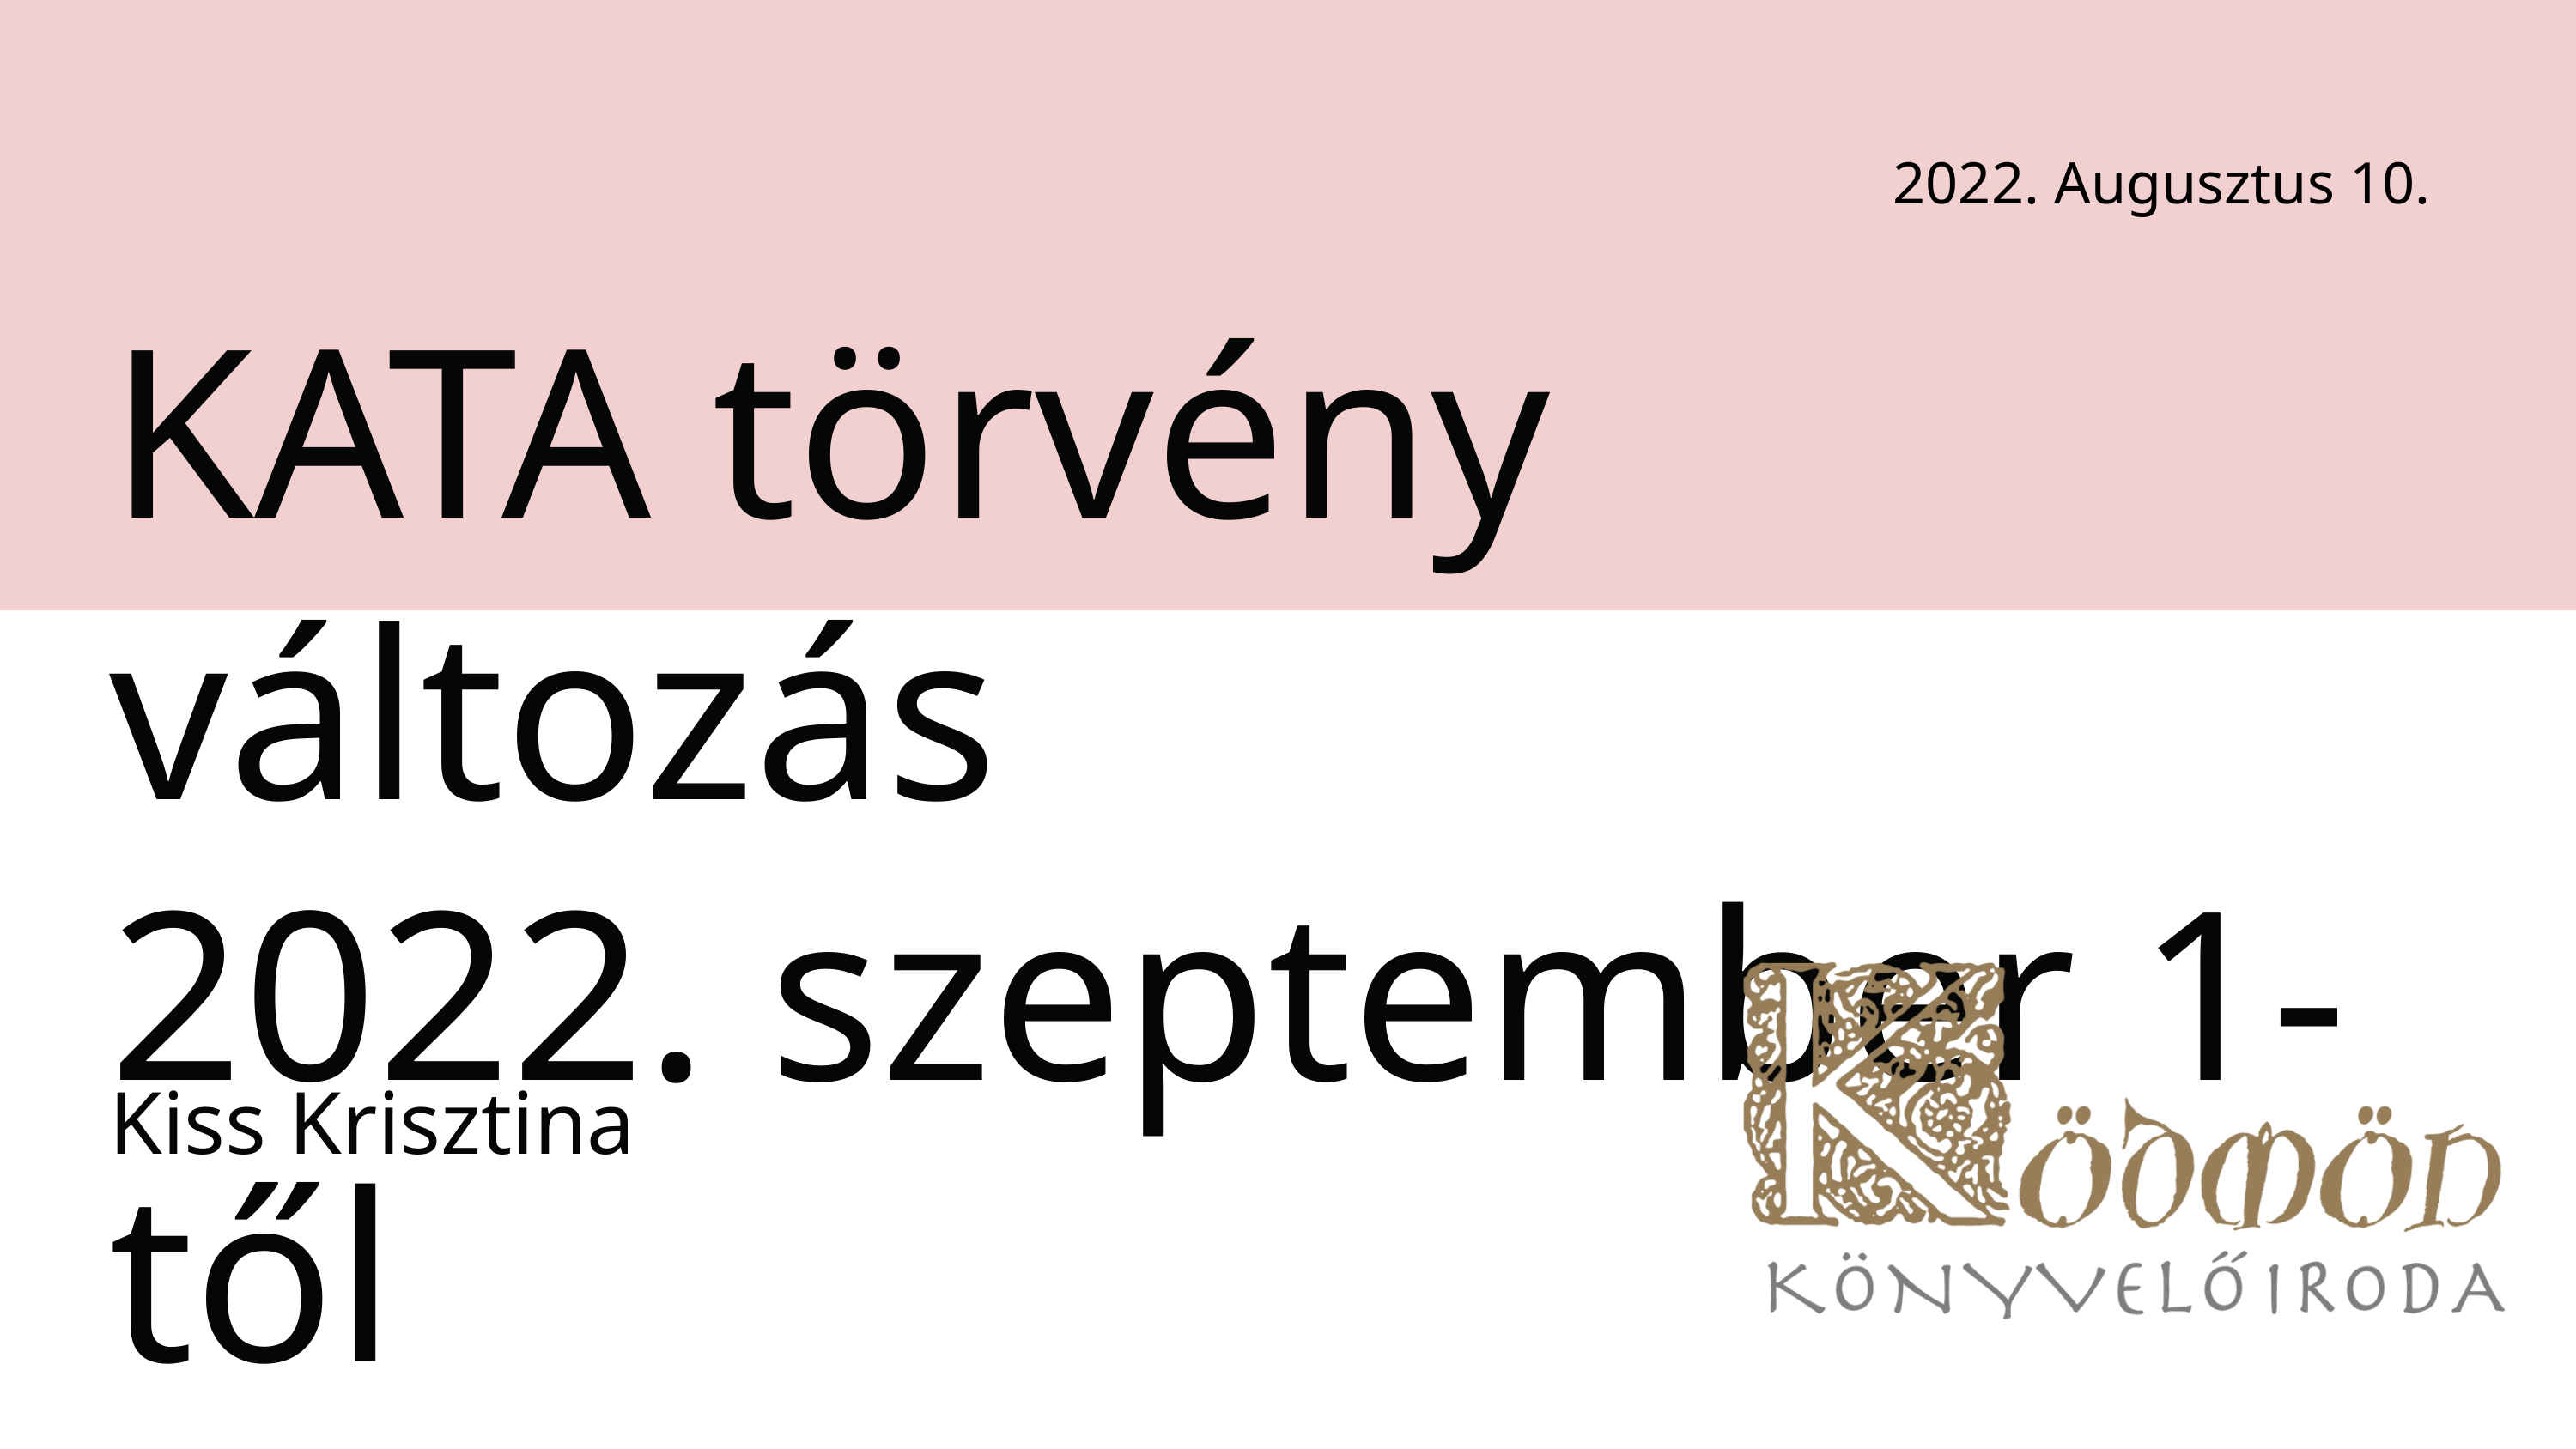

2022. Augusztus 10.
KATA törvény változás
2022. szeptember 1-től
Kiss Krisztina